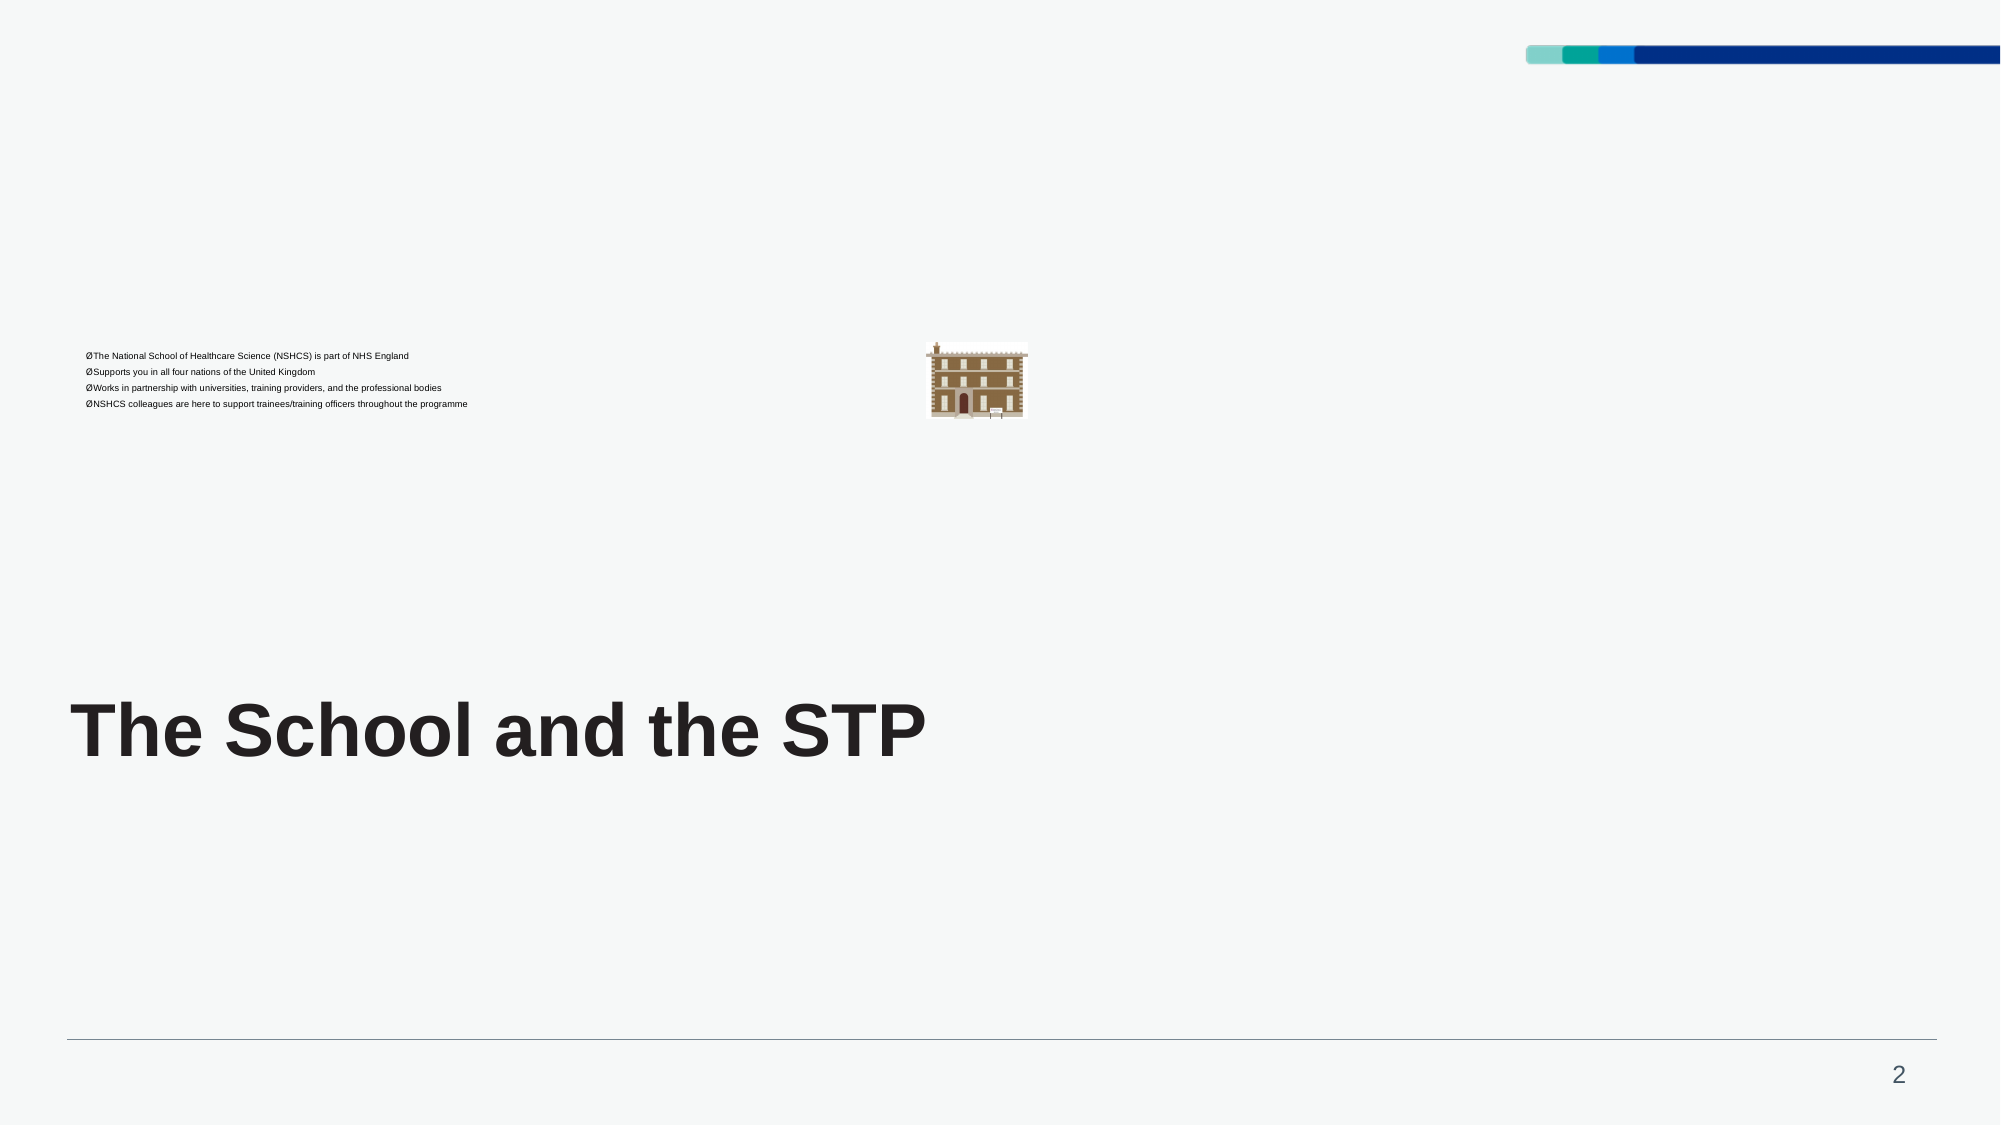

The National School of Healthcare Science (NSHCS) is part of NHS England
Supports you in all four nations of the United Kingdom
Works in partnership with universities, training providers, and the professional bodies​
NSHCS colleagues are here to support trainees/training officers throughout the programme
# The School and the STP